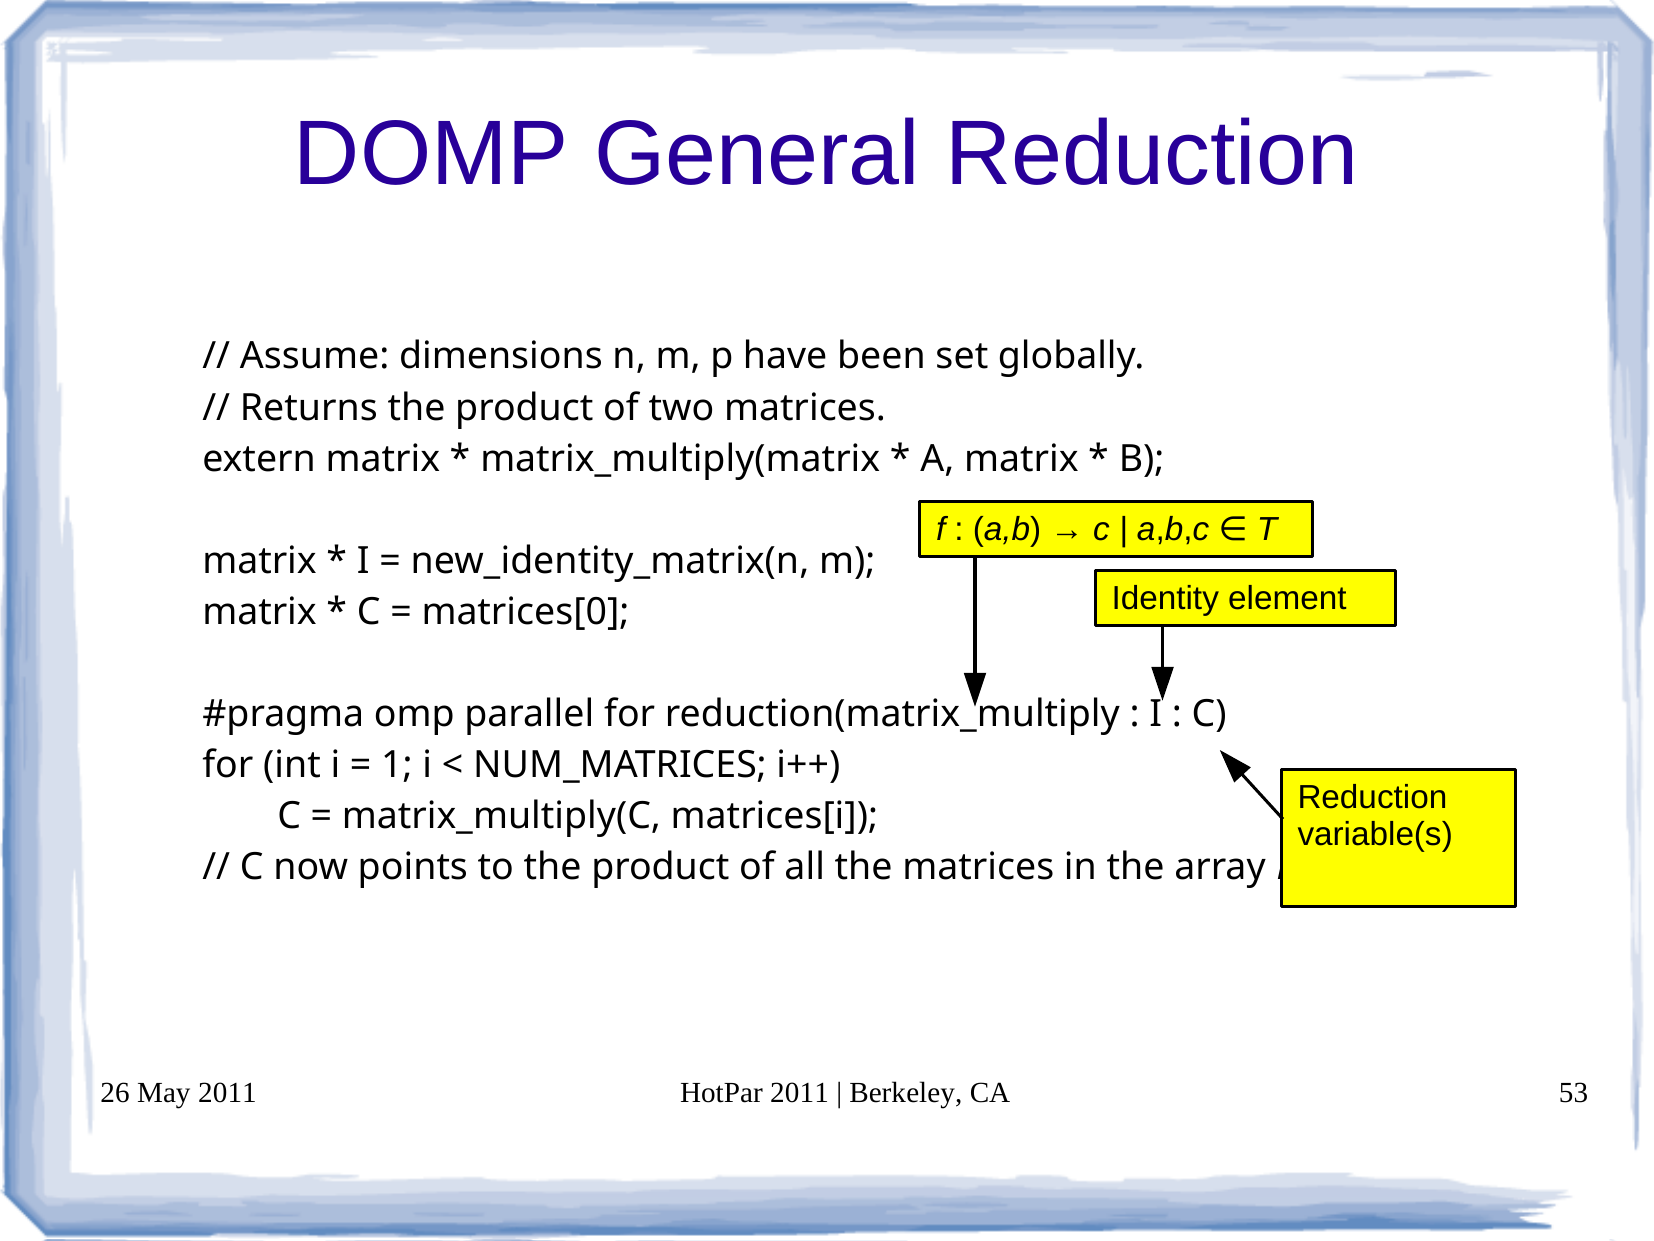

# DOMP General Reduction
// Assume: dimensions n, m, p have been set globally.
// Returns the product of two matrices.
extern matrix * matrix_multiply(matrix * A, matrix * B);
matrix * I = new_identity_matrix(n, m);
matrix * C = matrices[0];
#pragma omp parallel for reduction(matrix_multiply : I : C)
for (int i = 1; i < NUM_MATRICES; i++)
	C = matrix_multiply(C, matrices[i]);
// C now points to the product of all the matrices in the array matrices.
f : (a,b) → c | a,b,c ∈ T
Identity element
Reduction variable(s)
26 May 2011
HotPar 2011 | Berkeley, CA
53